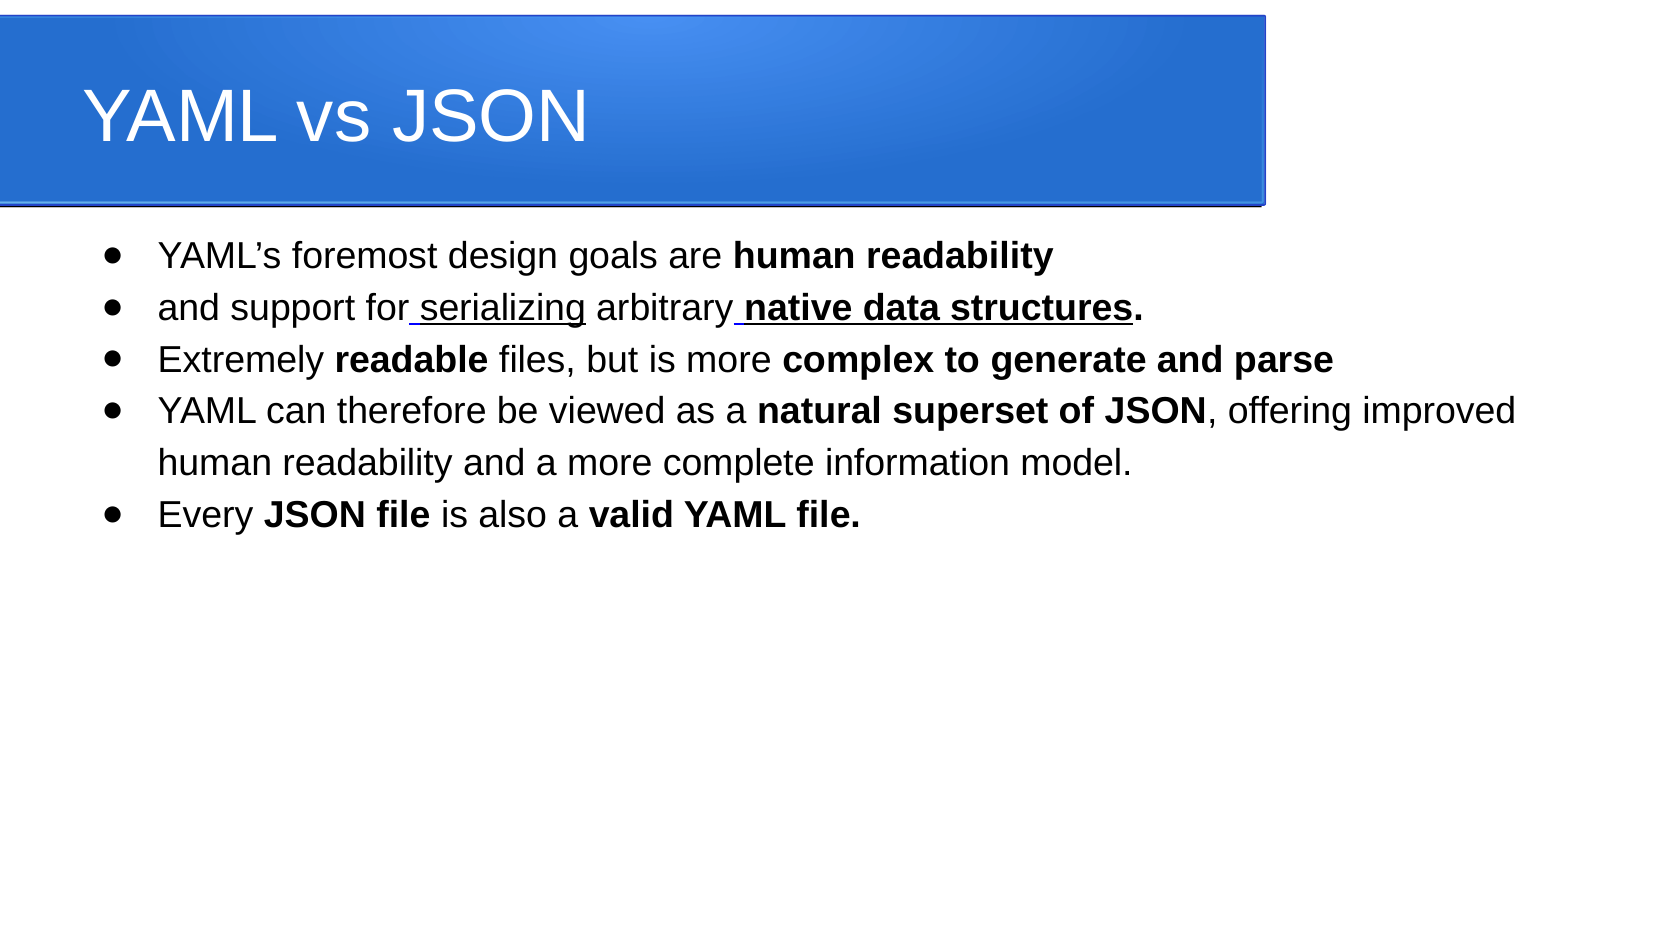

YAML vs JSON
YAML’s foremost design goals are human readability
and support for serializing arbitrary native data structures.
Extremely readable files, but is more complex to generate and parse
YAML can therefore be viewed as a natural superset of JSON, offering improved human readability and a more complete information model.
Every JSON file is also a valid YAML file.